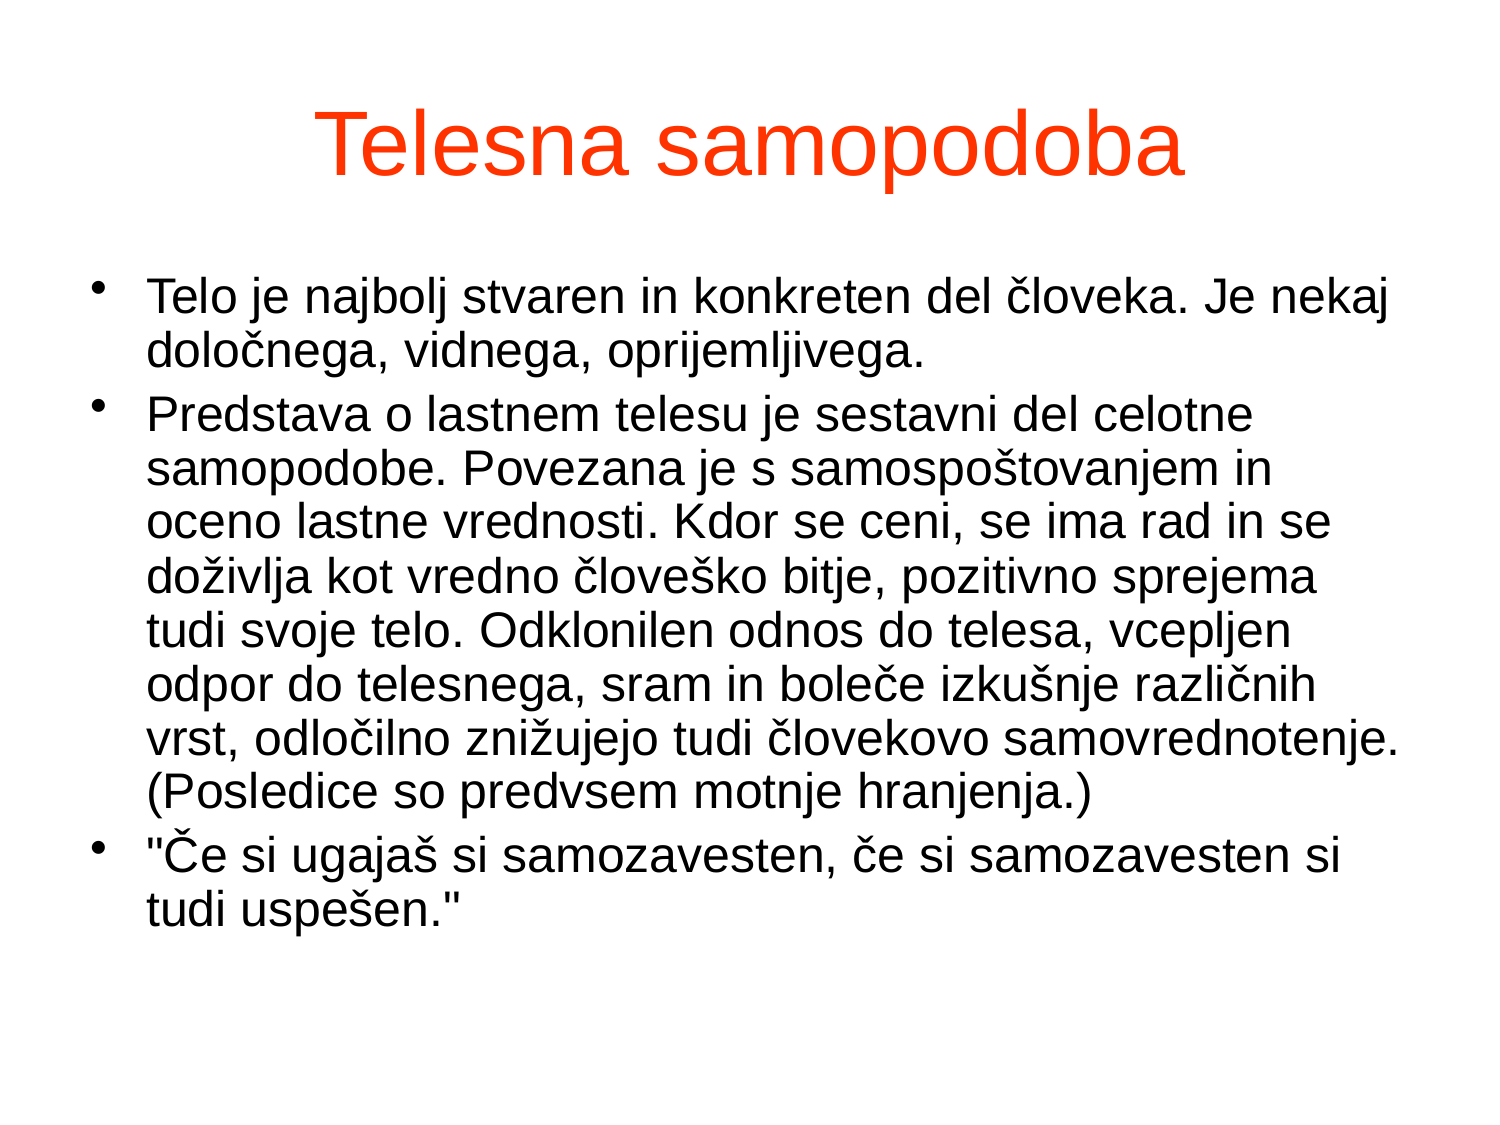

# Telesna samopodoba
Telo je najbolj stvaren in konkreten del človeka. Je nekaj določnega, vidnega, oprijemljivega.
Predstava o lastnem telesu je sestavni del celotne samopodobe. Povezana je s samospoštovanjem in oceno lastne vrednosti. Kdor se ceni, se ima rad in se doživlja kot vredno človeško bitje, pozitivno sprejema tudi svoje telo. Odklonilen odnos do telesa, vcepljen odpor do telesnega, sram in boleče izkušnje različnih vrst, odločilno znižujejo tudi človekovo samovrednotenje. (Posledice so predvsem motnje hranjenja.)
"Če si ugajaš si samozavesten, če si samozavesten si tudi uspešen."